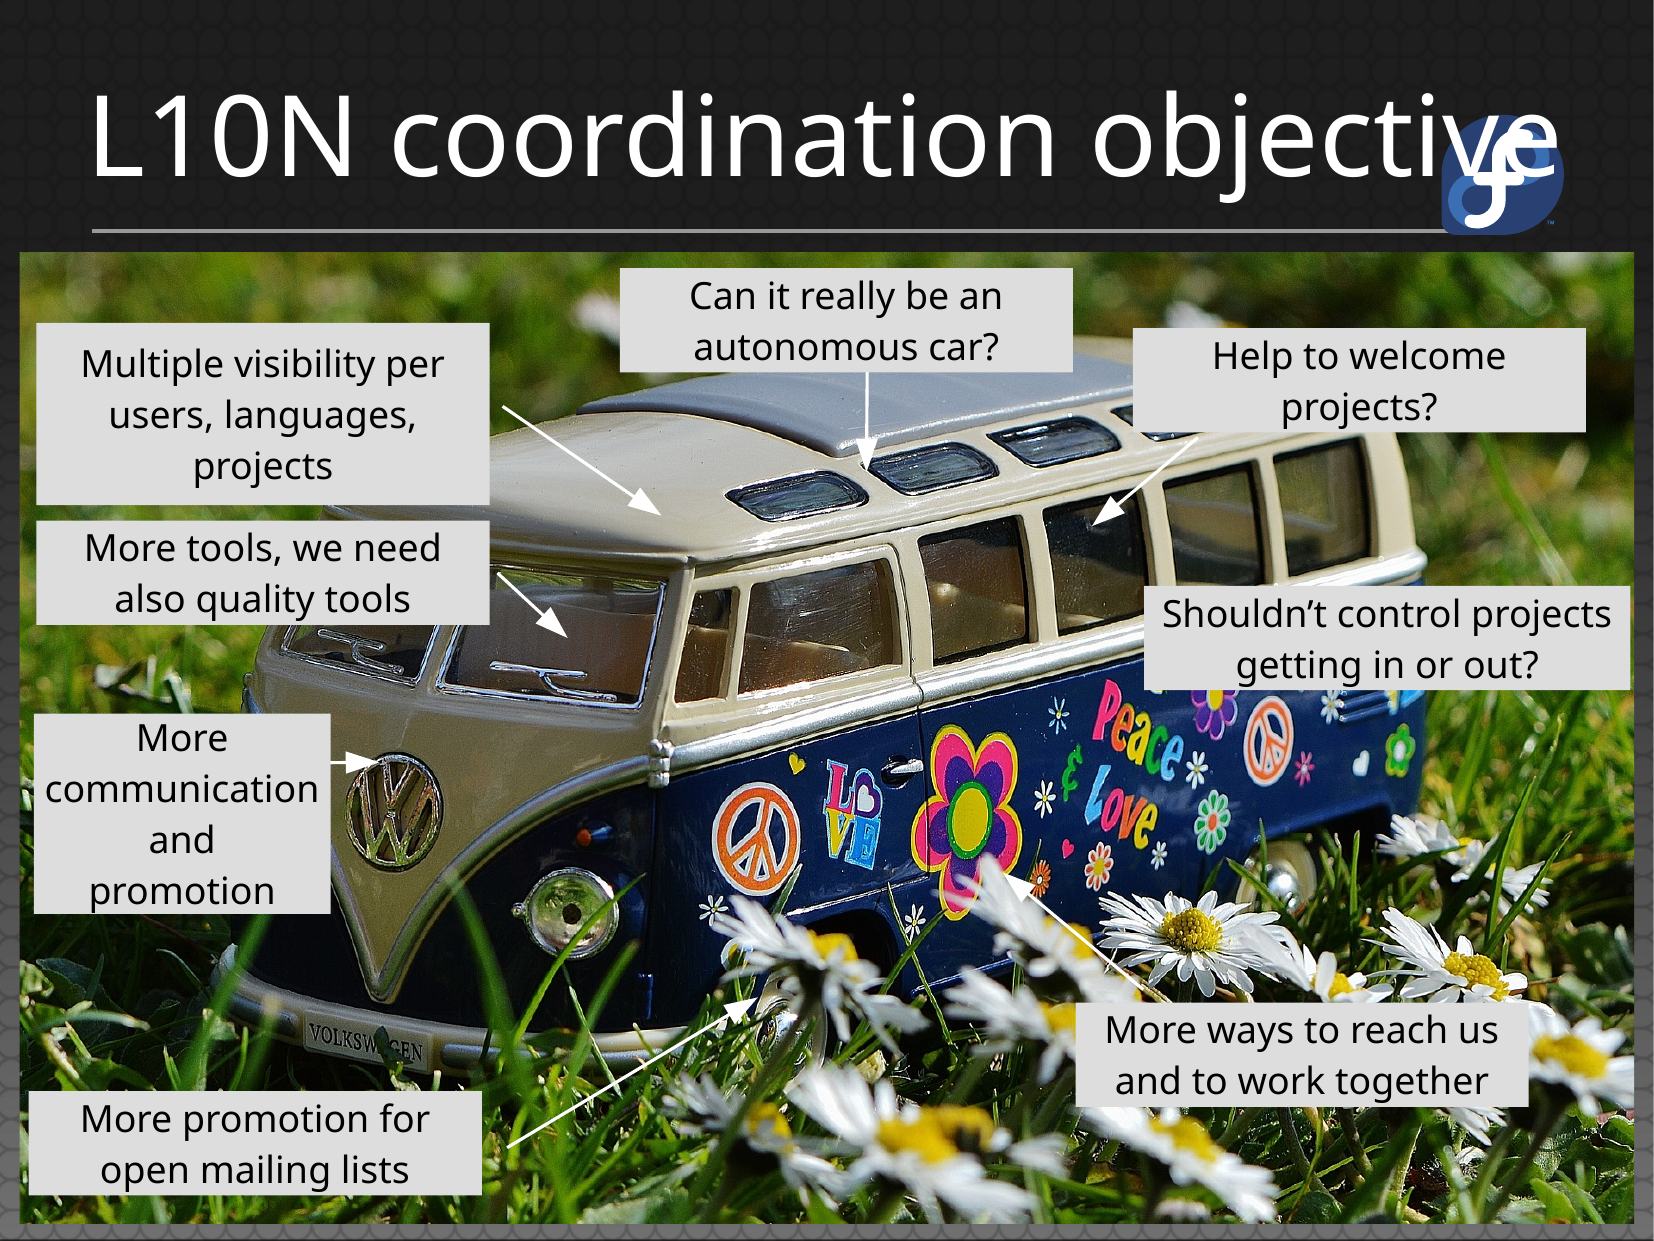

# L10N coordination objective
Can it really be an
autonomous car?
Multiple visibility per
users, languages,
projects
Help to welcome
projects?
More tools, we need
also quality tools
Shouldn’t control projects
getting in or out?
More
communication
and
promotion
More ways to reach us
and to work together
More promotion for
open mailing lists